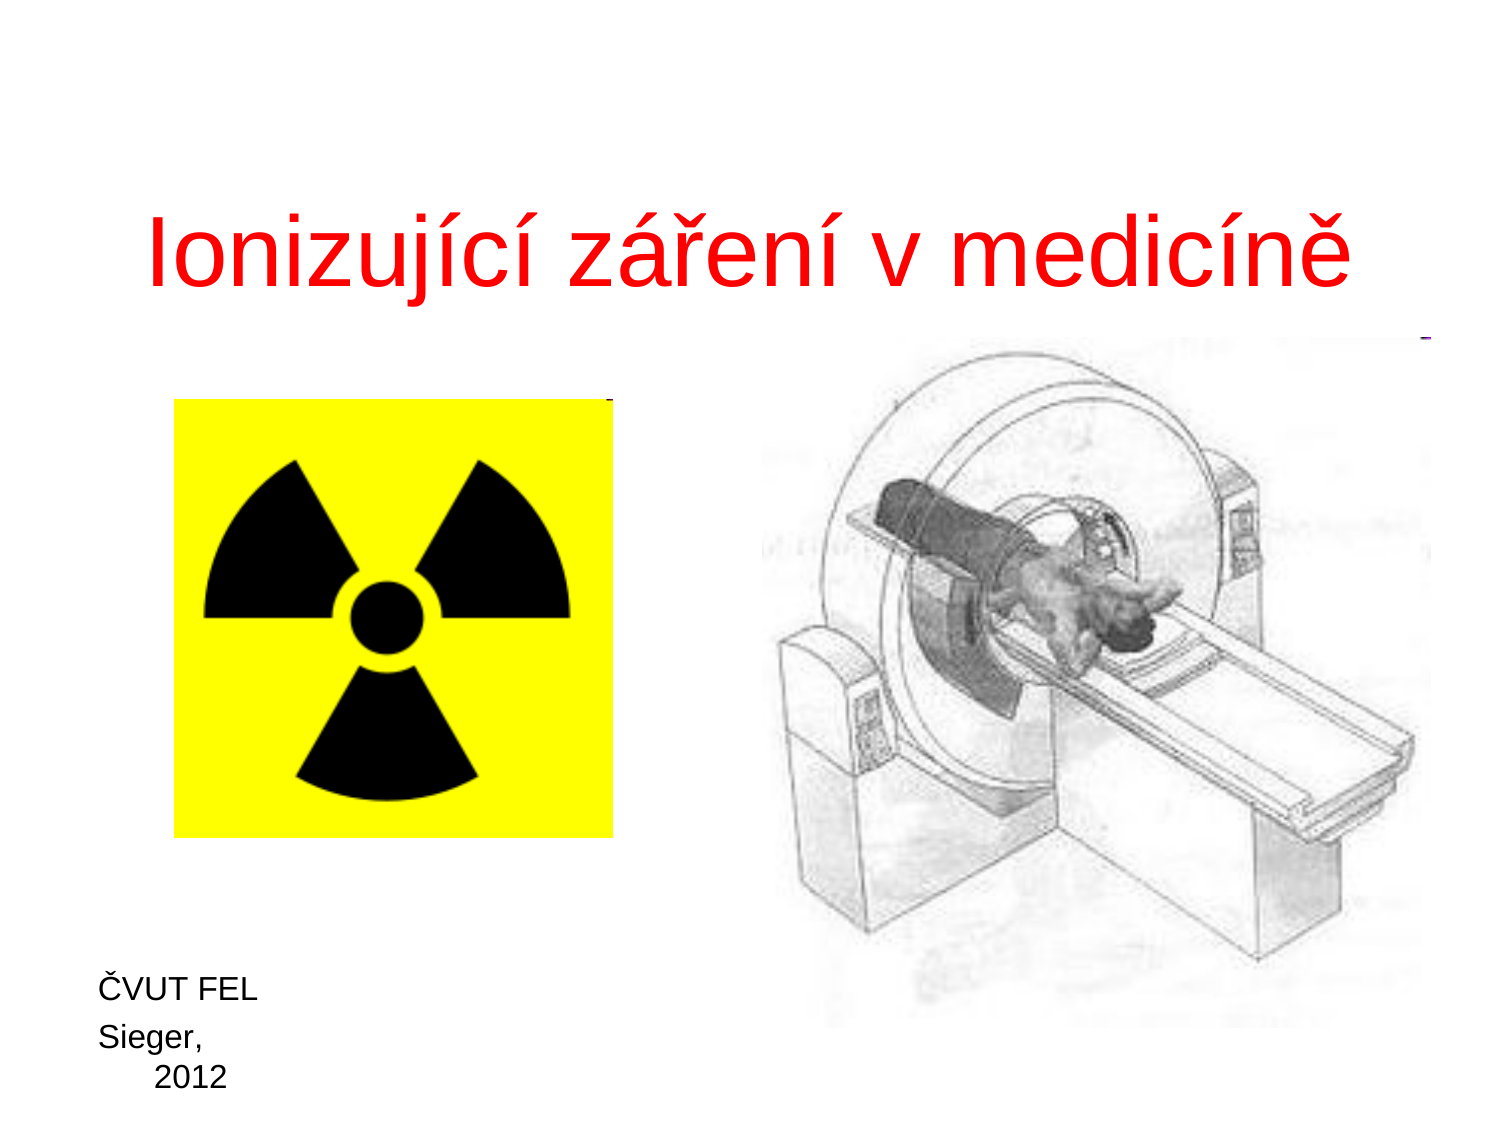

# Ionizující záření v medicíně
ČVUT FEL
Sieger, 2012